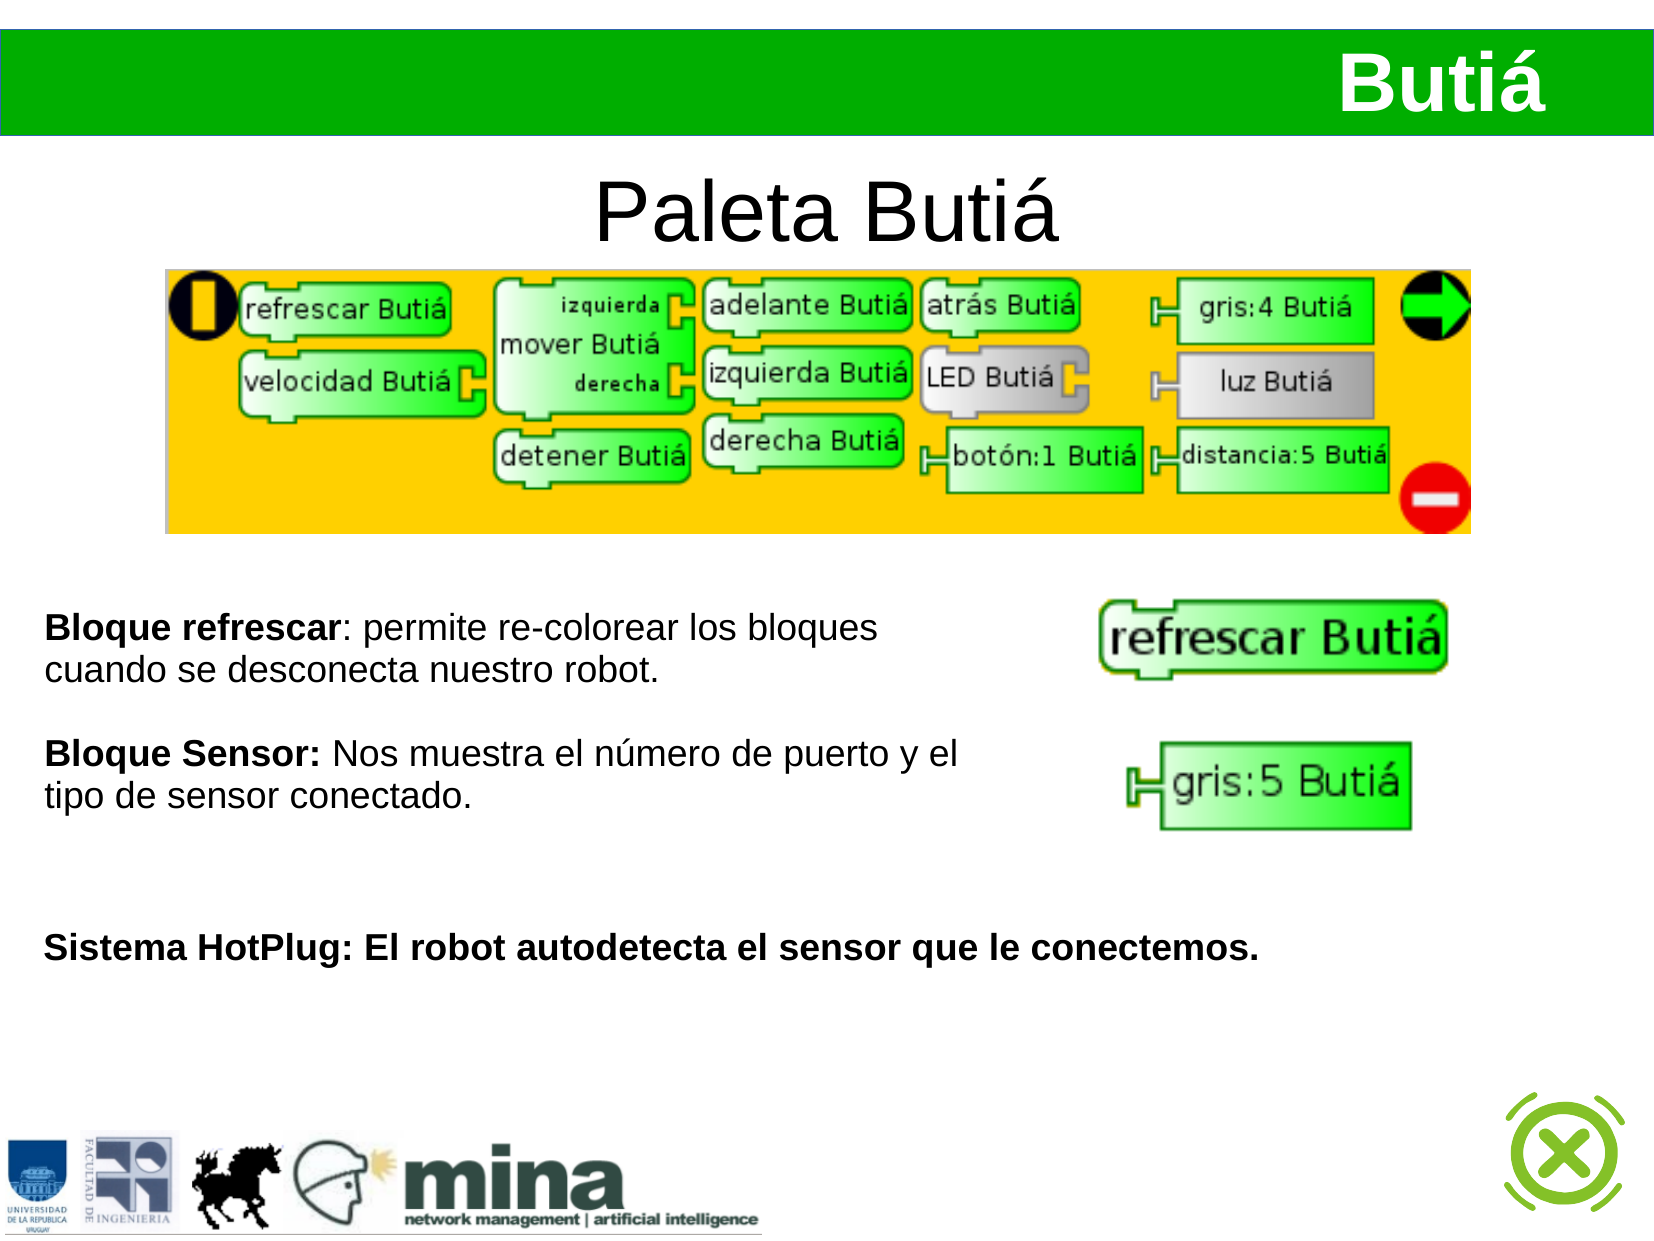

# Paleta Butiá
Bloque refrescar: permite re-colorear los bloques cuando se desconecta nuestro robot.
Bloque Sensor: Nos muestra el número de puerto y el tipo de sensor conectado.
Sistema HotPlug: El robot autodetecta el sensor que le conectemos.